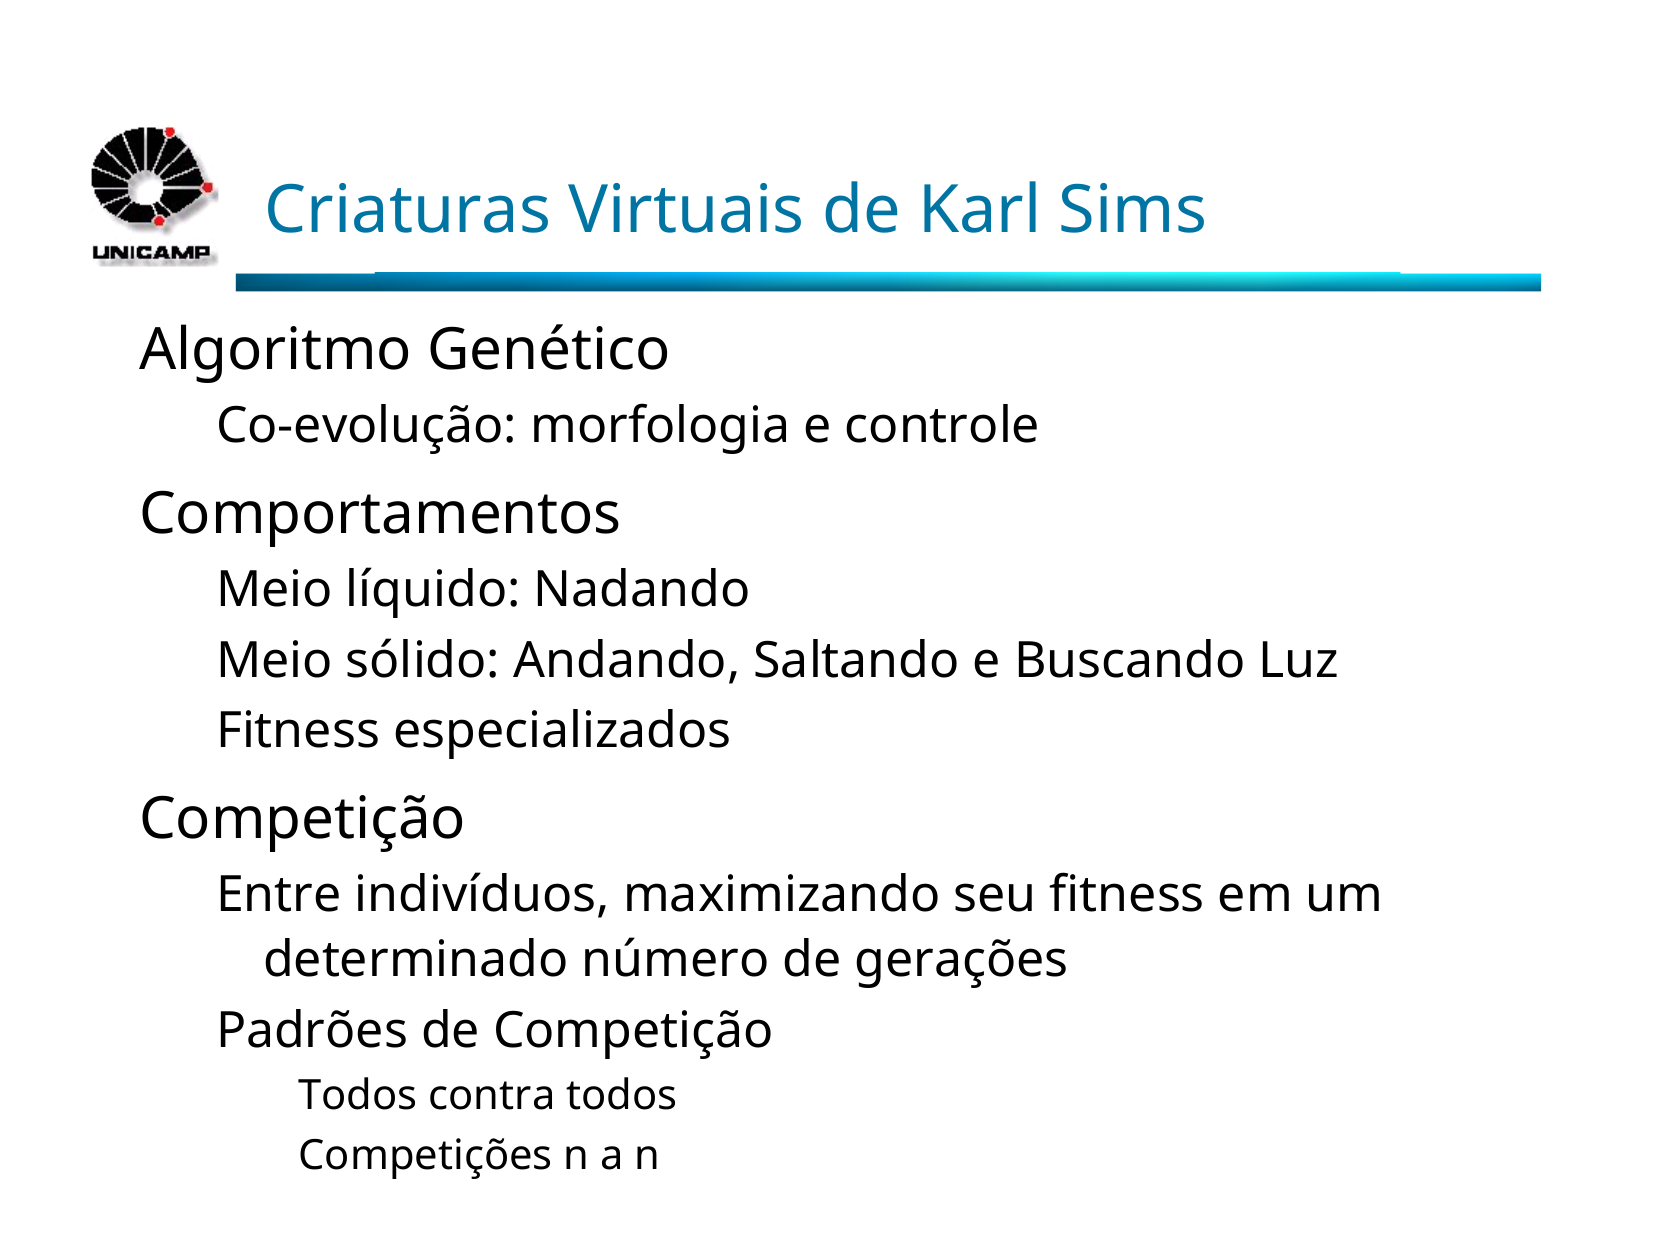

# Criaturas Virtuais de Karl Sims
Algoritmo Genético
Co-evolução: morfologia e controle
Comportamentos
Meio líquido: Nadando
Meio sólido: Andando, Saltando e Buscando Luz
Fitness especializados
Competição
Entre indivíduos, maximizando seu fitness em um determinado número de gerações
Padrões de Competição
Todos contra todos
Competições n a n